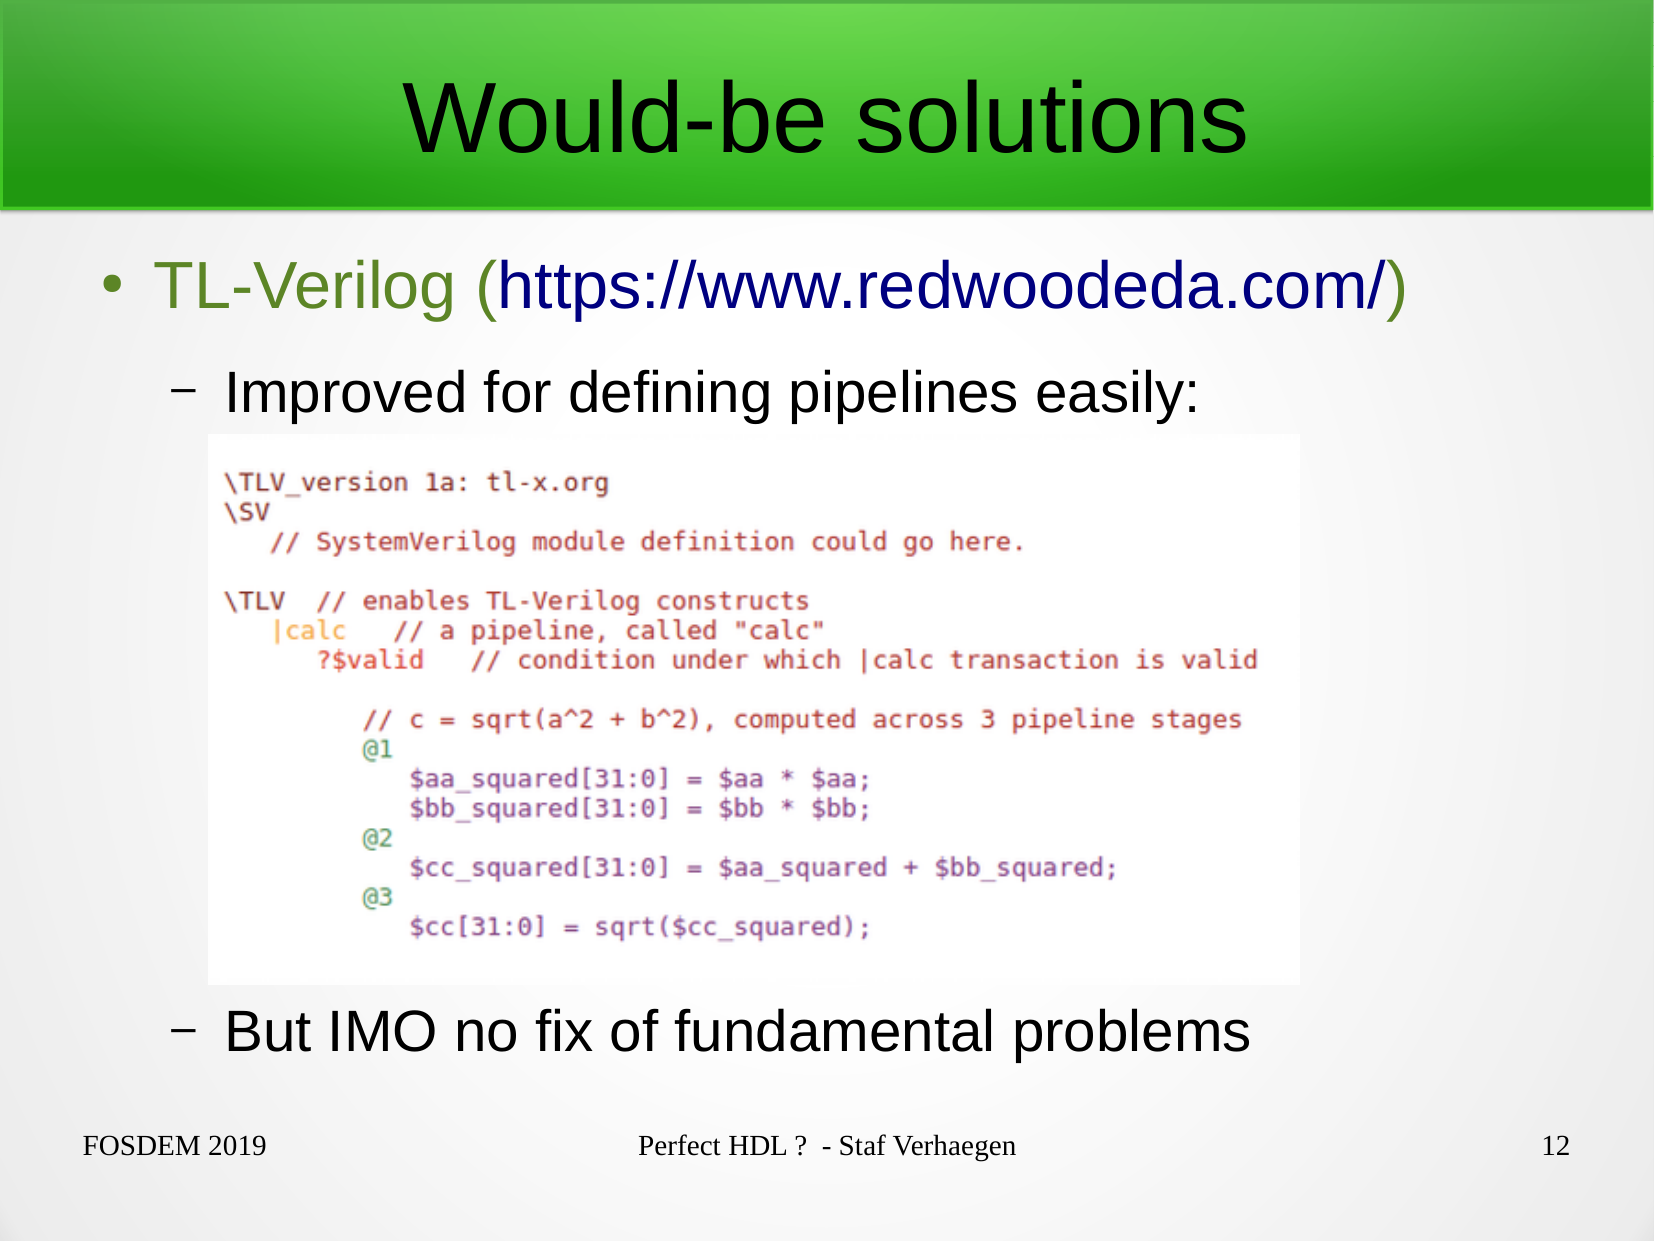

# Would-be solutions
TL-Verilog (https://www.redwoodeda.com/)
Improved for defining pipelines easily:
But IMO no fix of fundamental problems
FOSDEM 2019
Perfect HDL ? - Staf Verhaegen
12